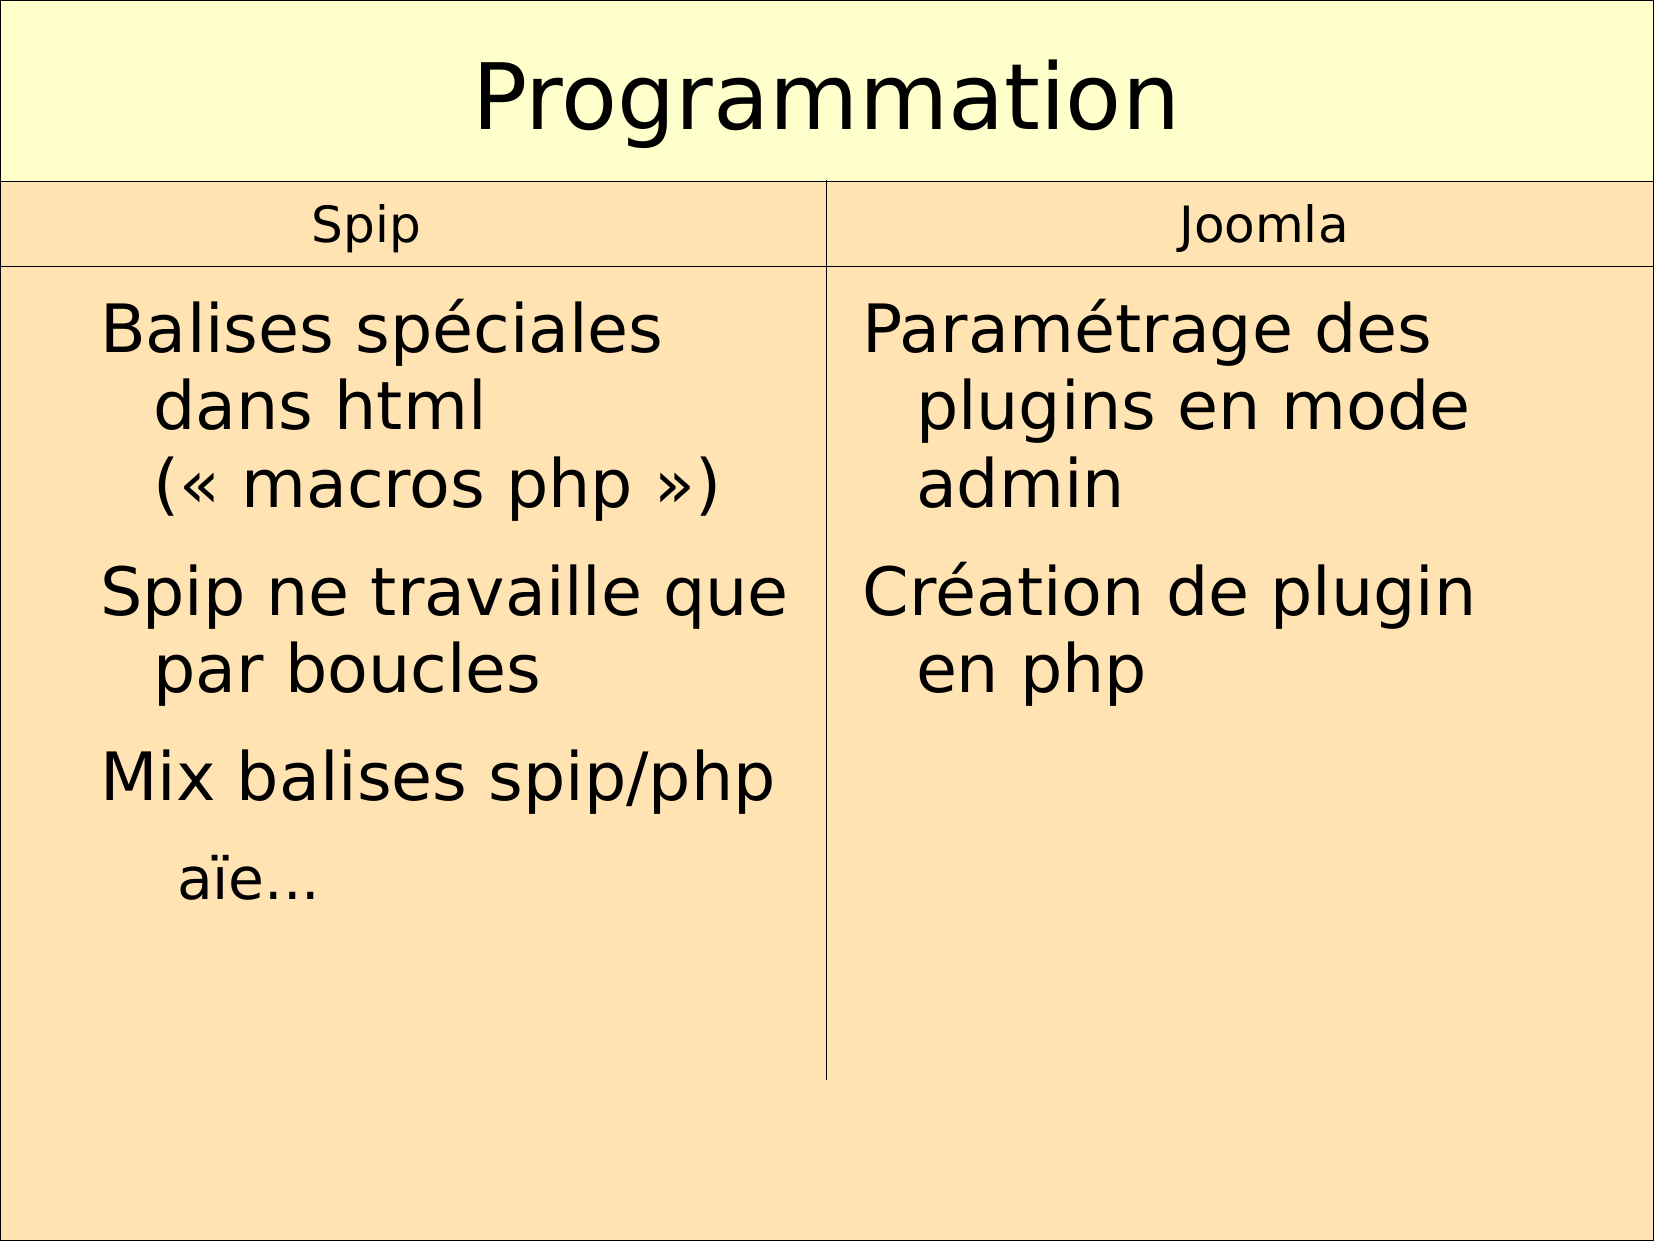

# Programmation
Balises spéciales dans html
(« macros php »)
Spip ne travaille que par boucles
Mix balises spip/php
aïe...
Paramétrage des plugins en mode admin
Création de plugin en php